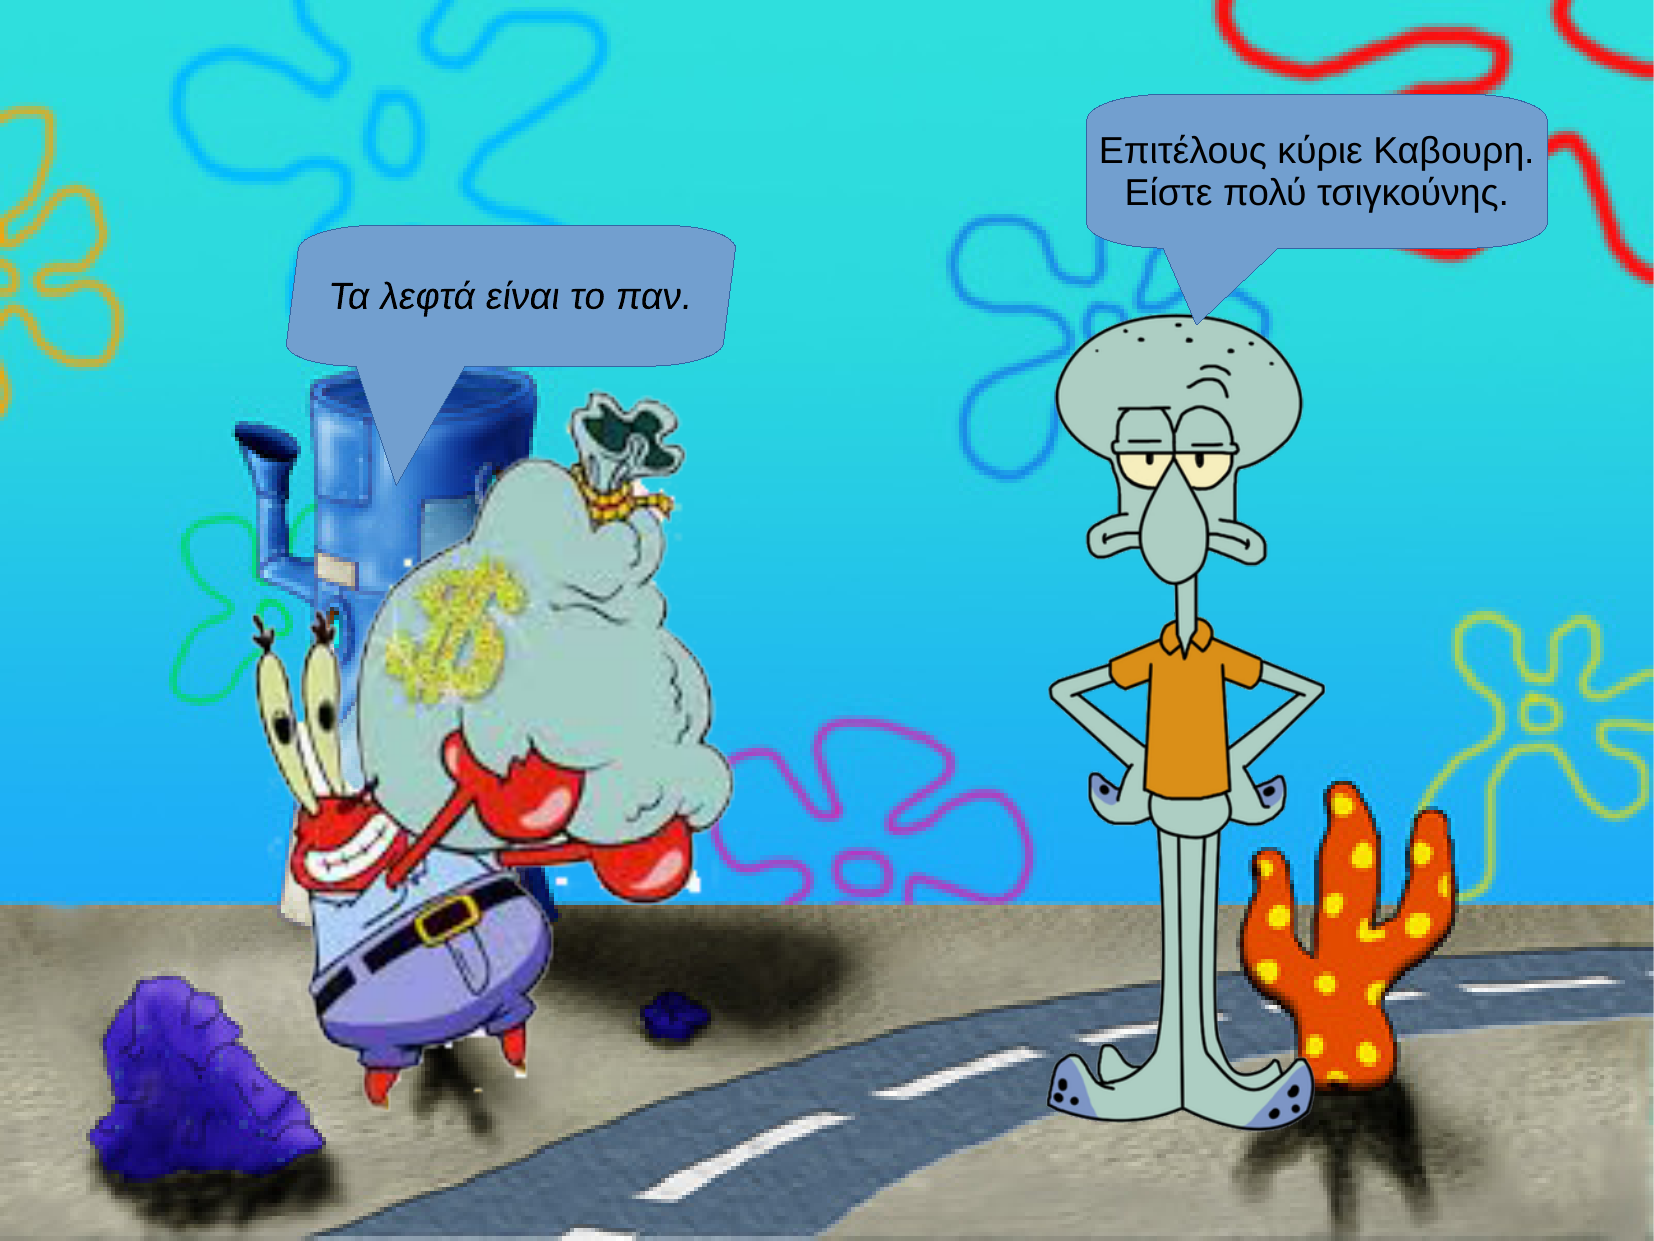

Επιτέλους κύριε Καβουρη.
Είστε πολύ τσιγκούνης.
Τα λεφτά είναι το παν.